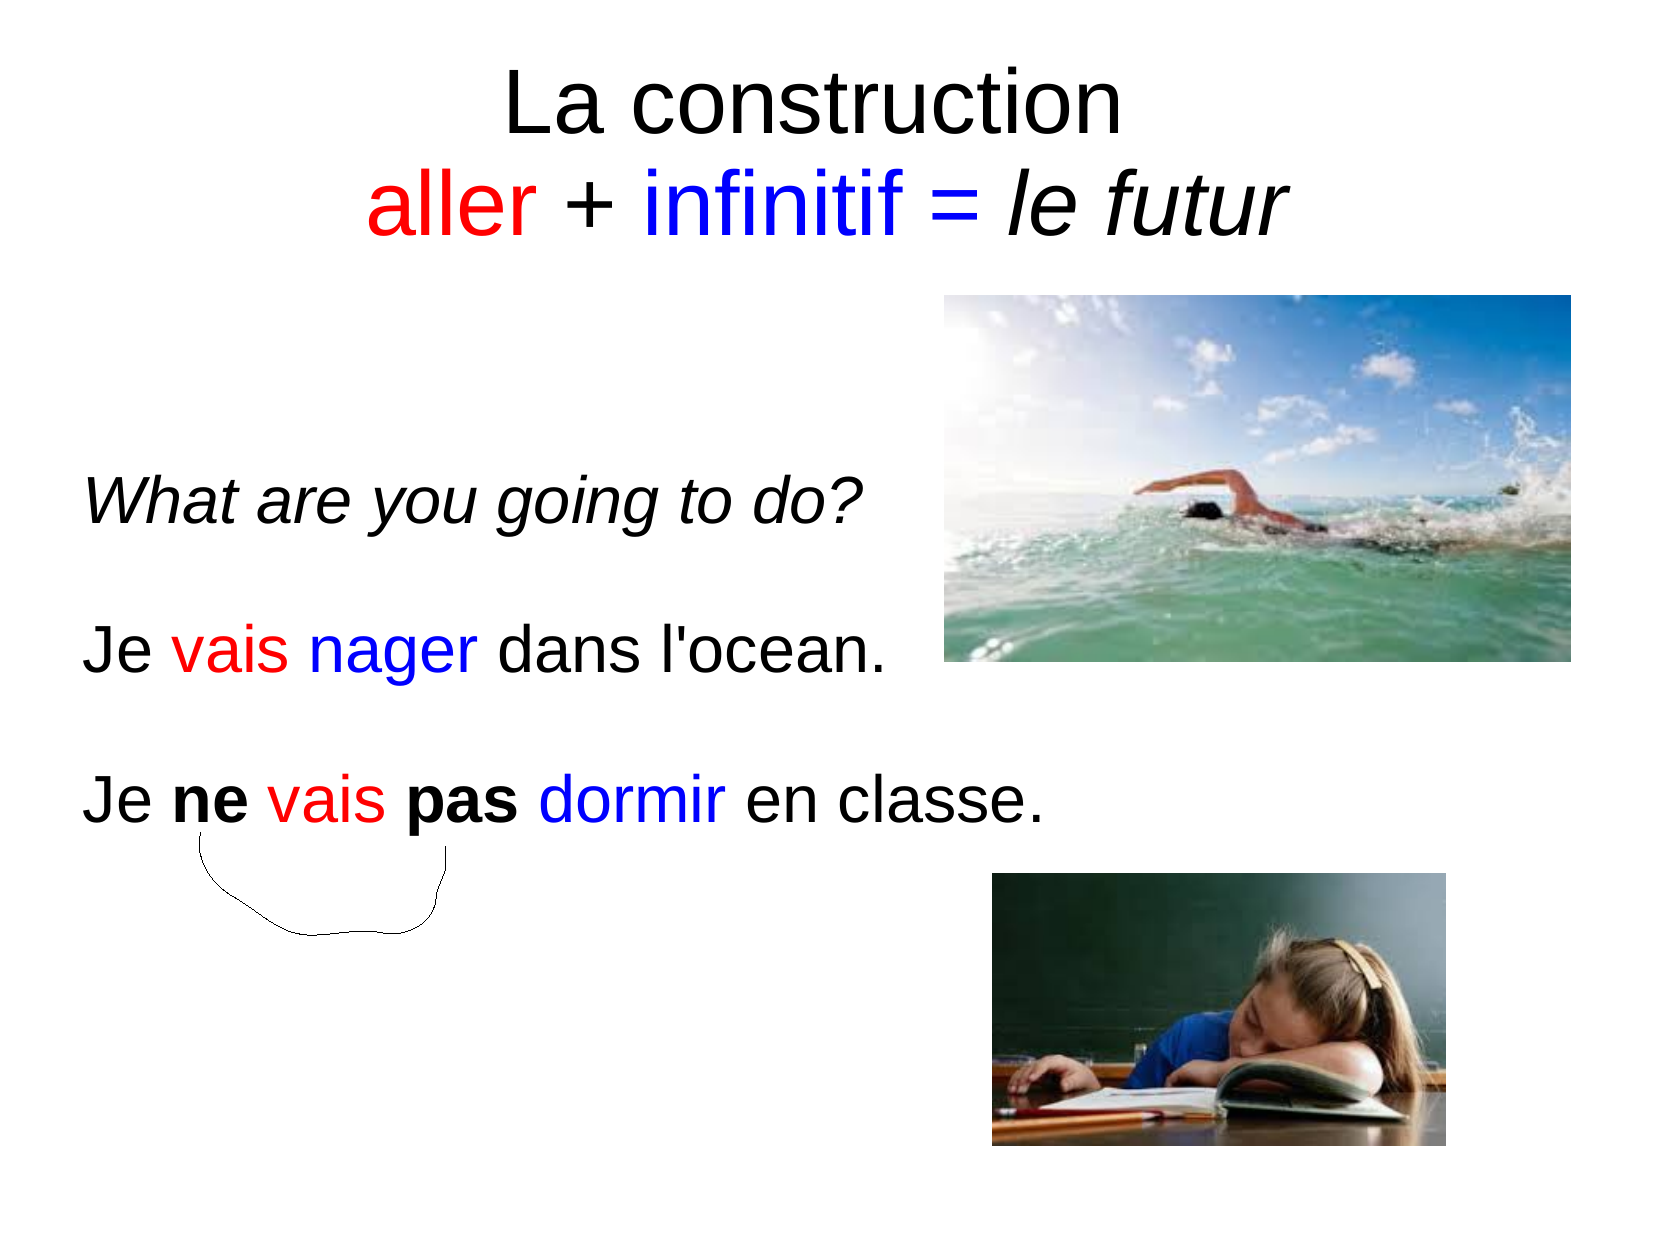

# La construction aller + infinitif = le futur
What are you going to do?
Je vais nager dans l'ocean.
Je ne vais pas dormir en classe.